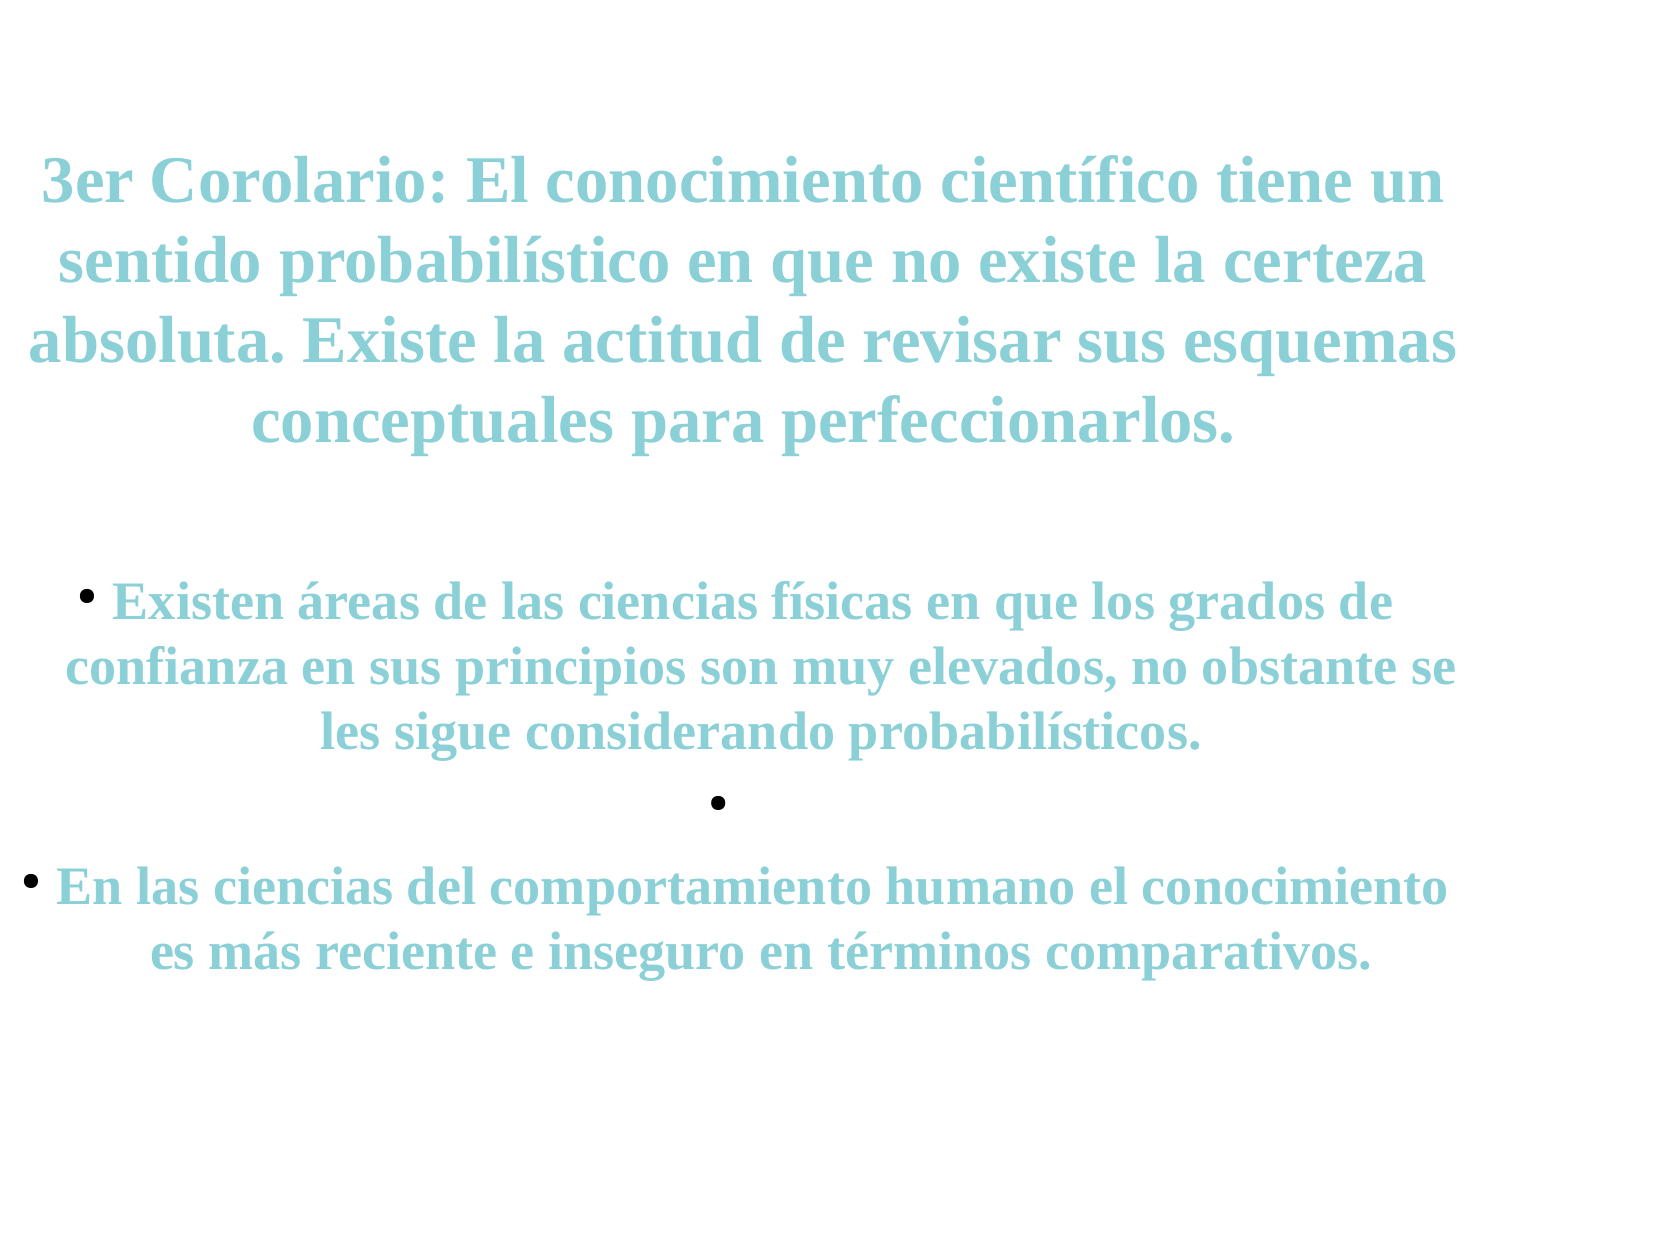

# 3er Corolario: El conocimiento científico tiene un sentido probabilístico en que no existe la certeza absoluta. Existe la actitud de revisar sus esquemas conceptuales para perfeccionarlos.
Existen áreas de las ciencias físicas en que los grados de confianza en sus principios son muy elevados, no obstante se les sigue considerando probabilísticos.
En las ciencias del comportamiento humano el conocimiento es más reciente e inseguro en términos comparativos.